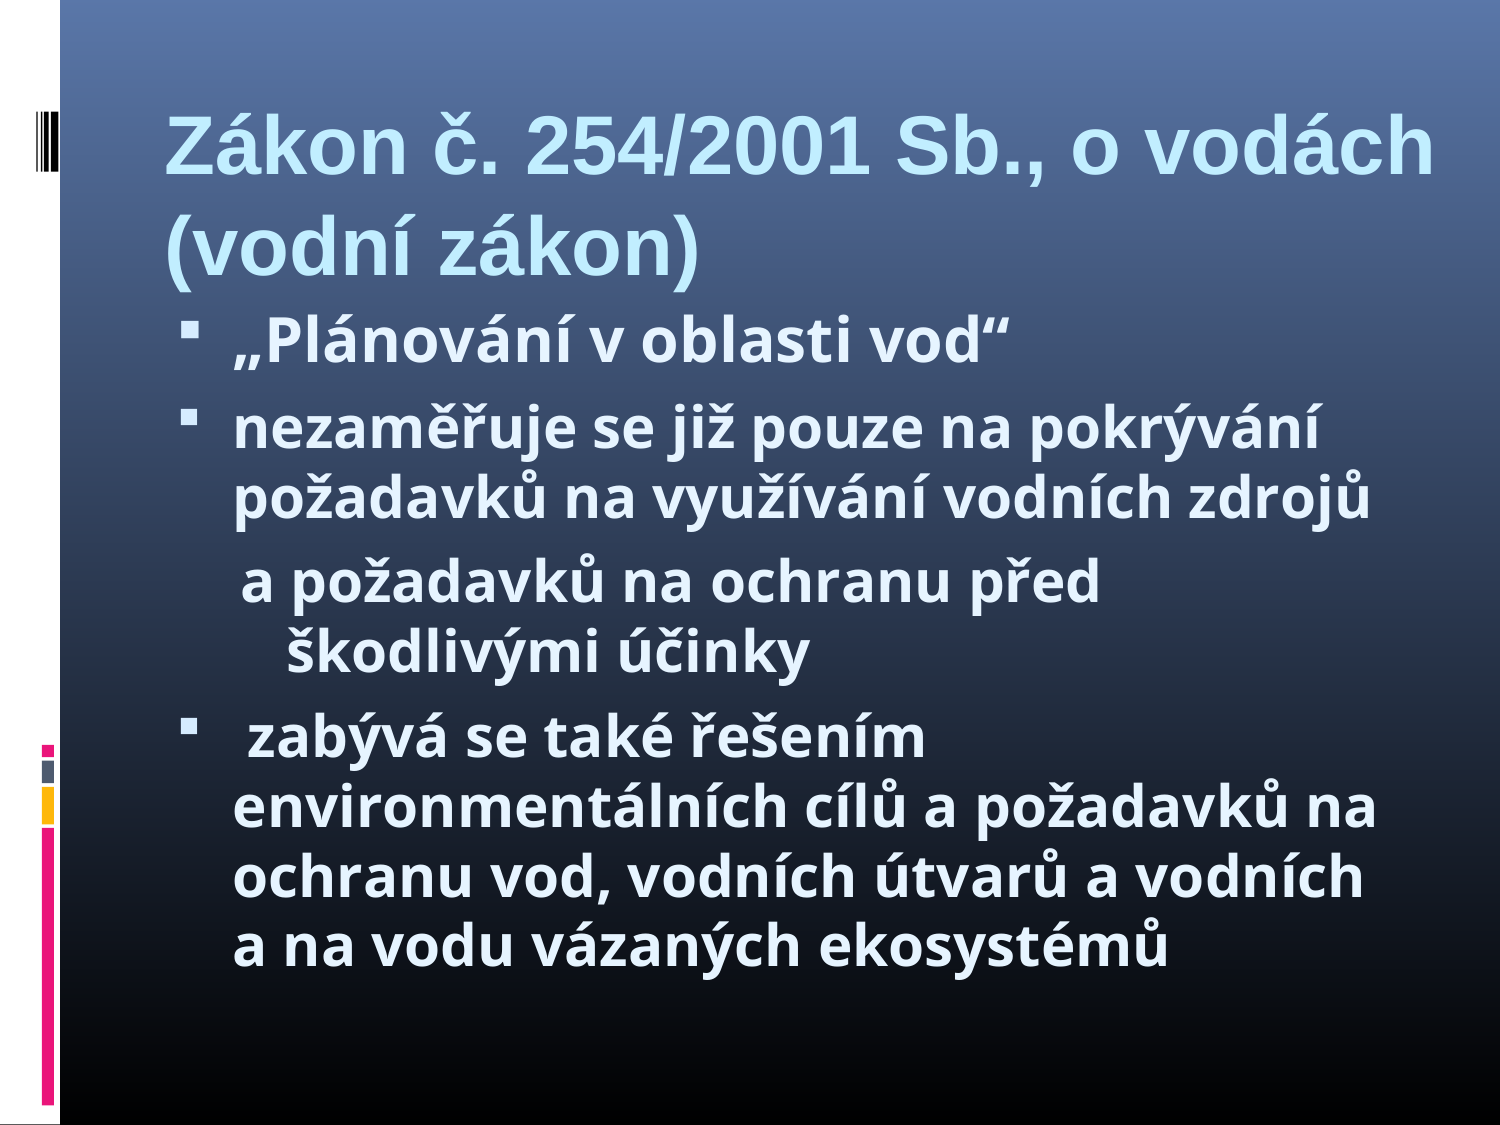

# Zákon č. 254/2001 Sb., o vodách (vodní zákon)
„Plánování v oblasti vod“
nezaměřuje se již pouze na pokrývání požadavků na využívání vodních zdrojů
a požadavků na ochranu před škodlivými účinky
 zabývá se také řešením environmentálních cílů a požadavků na ochranu vod, vodních útvarů a vodních a na vodu vázaných ekosystémů